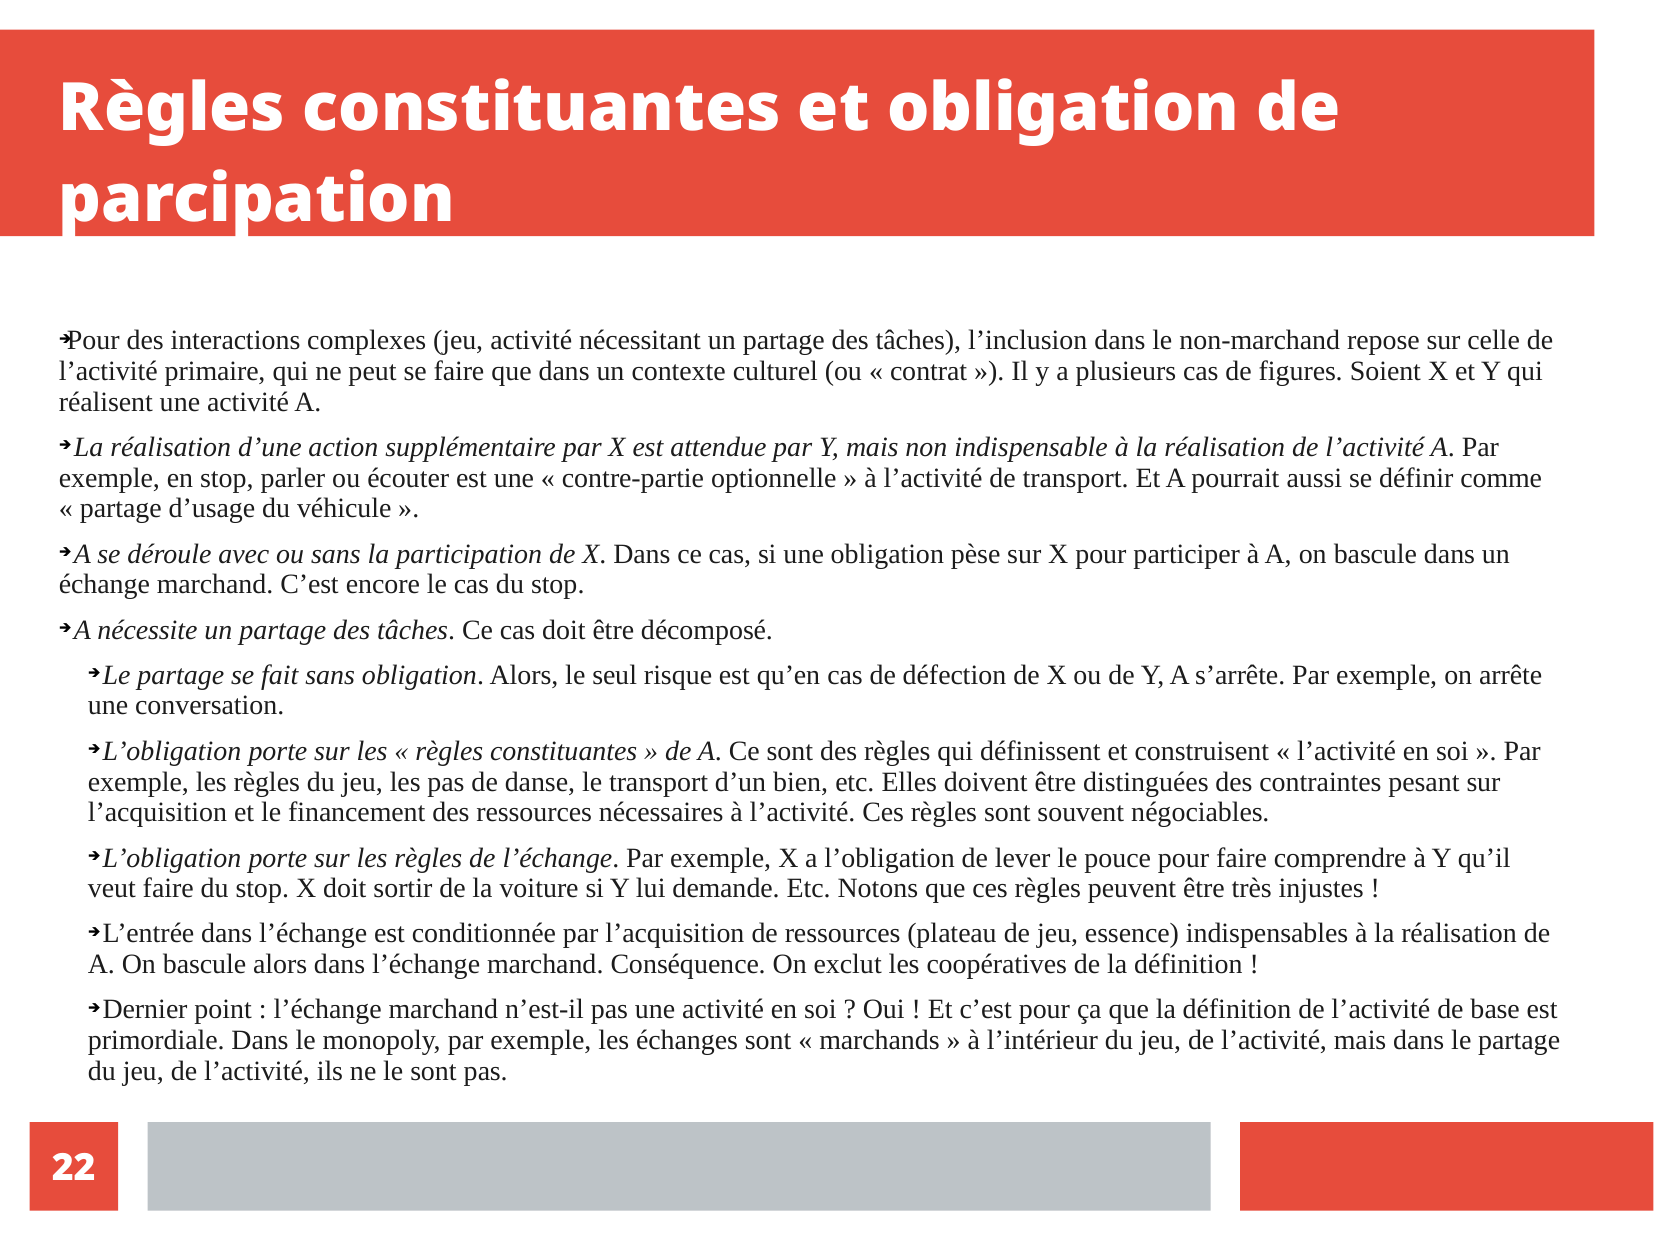

# Règles constituantes et obligation de parcipation
Pour des interactions complexes (jeu, activité nécessitant un partage des tâches), l’inclusion dans le non-marchand repose sur celle de l’activité primaire, qui ne peut se faire que dans un contexte culturel (ou « contrat »). Il y a plusieurs cas de figures. Soient X et Y qui réalisent une activité A.
 La réalisation d’une action supplémentaire par X est attendue par Y, mais non indispensable à la réalisation de l’activité A. Par exemple, en stop, parler ou écouter est une « contre-partie optionnelle » à l’activité de transport. Et A pourrait aussi se définir comme « partage d’usage du véhicule ».
 A se déroule avec ou sans la participation de X. Dans ce cas, si une obligation pèse sur X pour participer à A, on bascule dans un échange marchand. C’est encore le cas du stop.
 A nécessite un partage des tâches. Ce cas doit être décomposé.
 Le partage se fait sans obligation. Alors, le seul risque est qu’en cas de défection de X ou de Y, A s’arrête. Par exemple, on arrête une conversation.
 L’obligation porte sur les « règles constituantes » de A. Ce sont des règles qui définissent et construisent « l’activité en soi ». Par exemple, les règles du jeu, les pas de danse, le transport d’un bien, etc. Elles doivent être distinguées des contraintes pesant sur l’acquisition et le financement des ressources nécessaires à l’activité. Ces règles sont souvent négociables.
 L’obligation porte sur les règles de l’échange. Par exemple, X a l’obligation de lever le pouce pour faire comprendre à Y qu’il veut faire du stop. X doit sortir de la voiture si Y lui demande. Etc. Notons que ces règles peuvent être très injustes !
 L’entrée dans l’échange est conditionnée par l’acquisition de ressources (plateau de jeu, essence) indispensables à la réalisation de A. On bascule alors dans l’échange marchand. Conséquence. On exclut les coopératives de la définition !
 Dernier point : l’échange marchand n’est-il pas une activité en soi ? Oui ! Et c’est pour ça que la définition de l’activité de base est primordiale. Dans le monopoly, par exemple, les échanges sont « marchands » à l’intérieur du jeu, de l’activité, mais dans le partage du jeu, de l’activité, ils ne le sont pas.
22